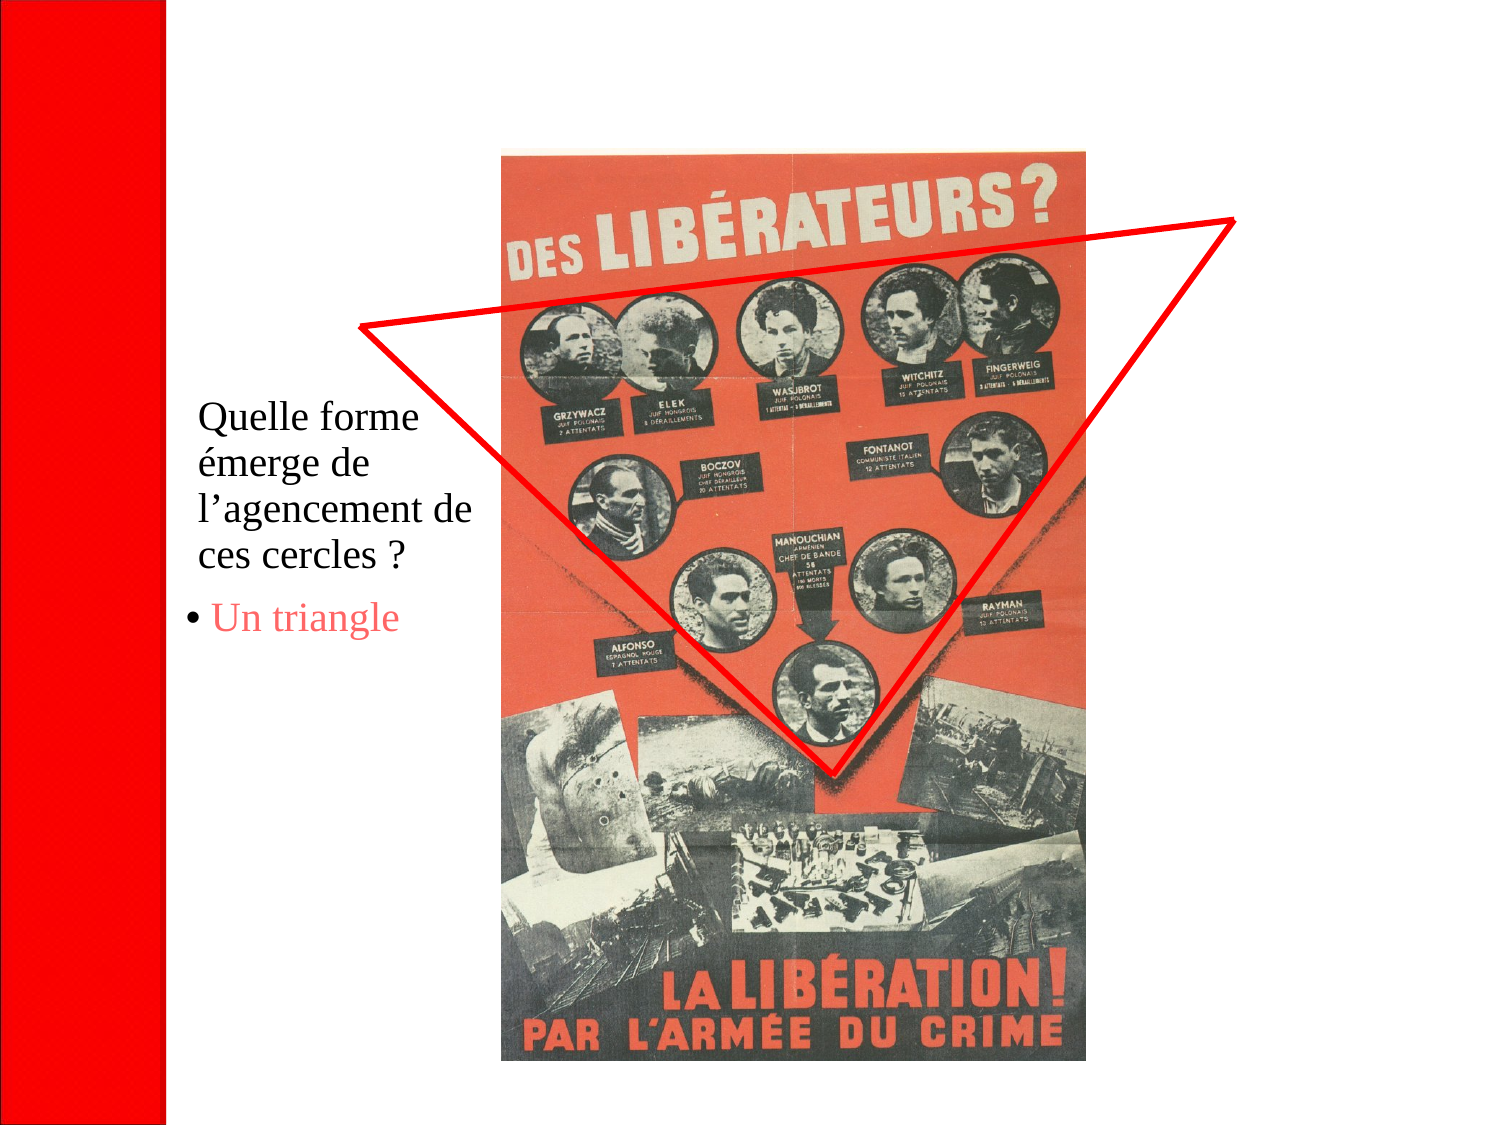

Quelle forme émerge de l’agencement de ces cercles ?
 Un triangle